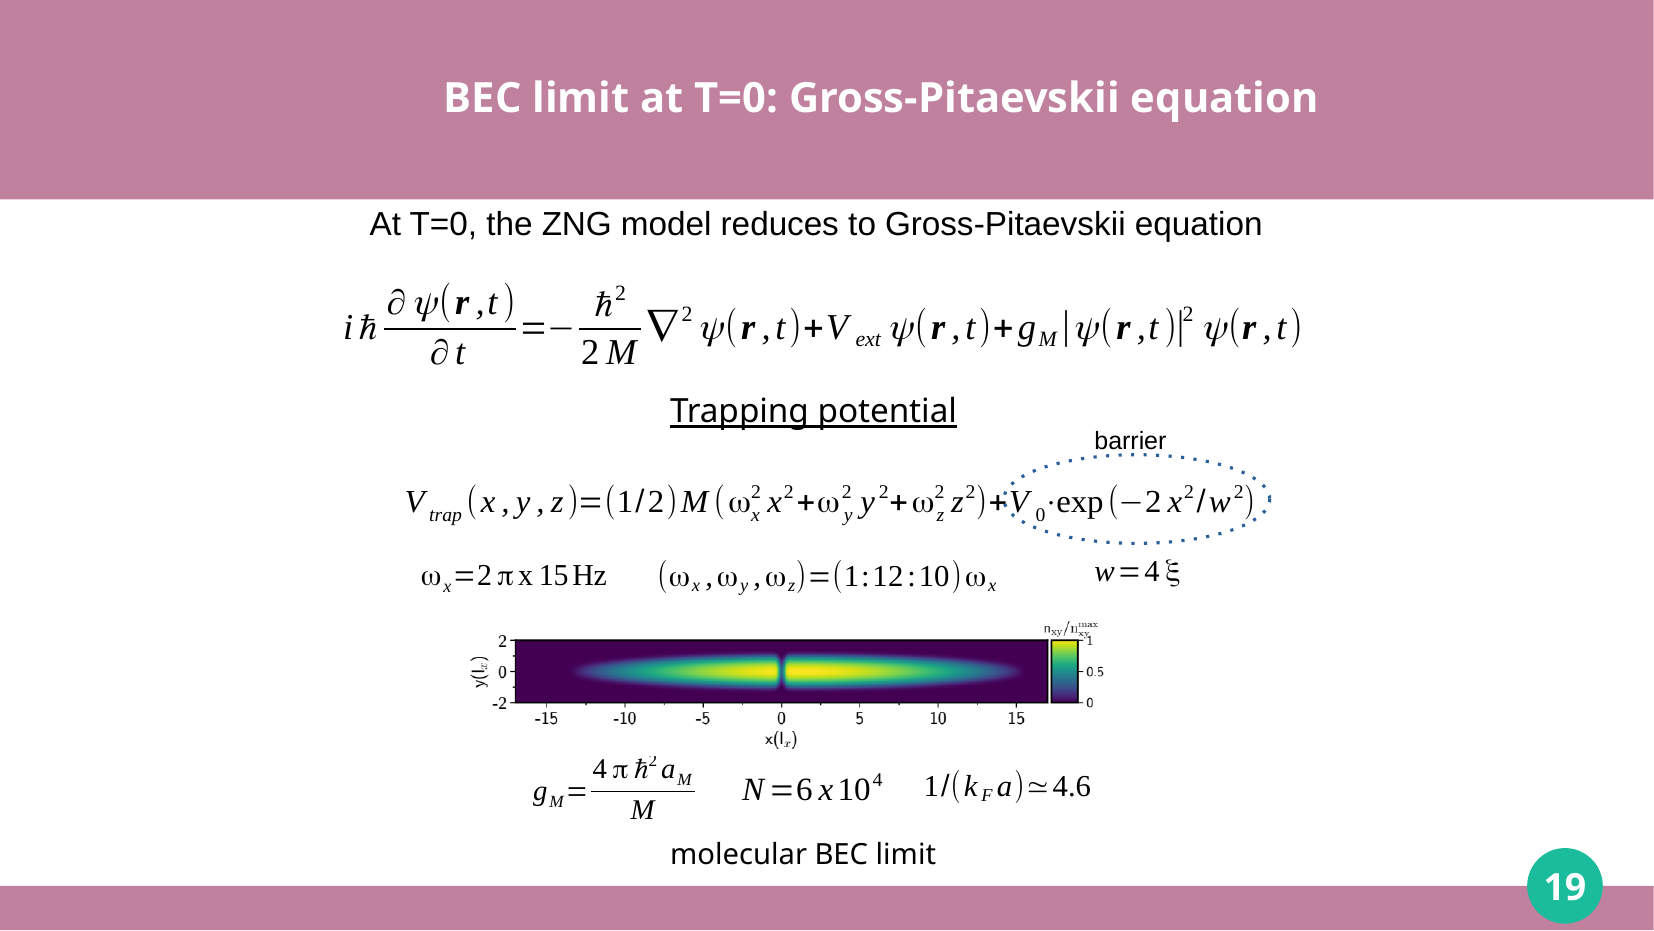

# BEC limit at T=0: Gross-Pitaevskii equation
At T=0, the ZNG model reduces to Gross-Pitaevskii equation
Trapping potential
barrier
molecular BEC limit